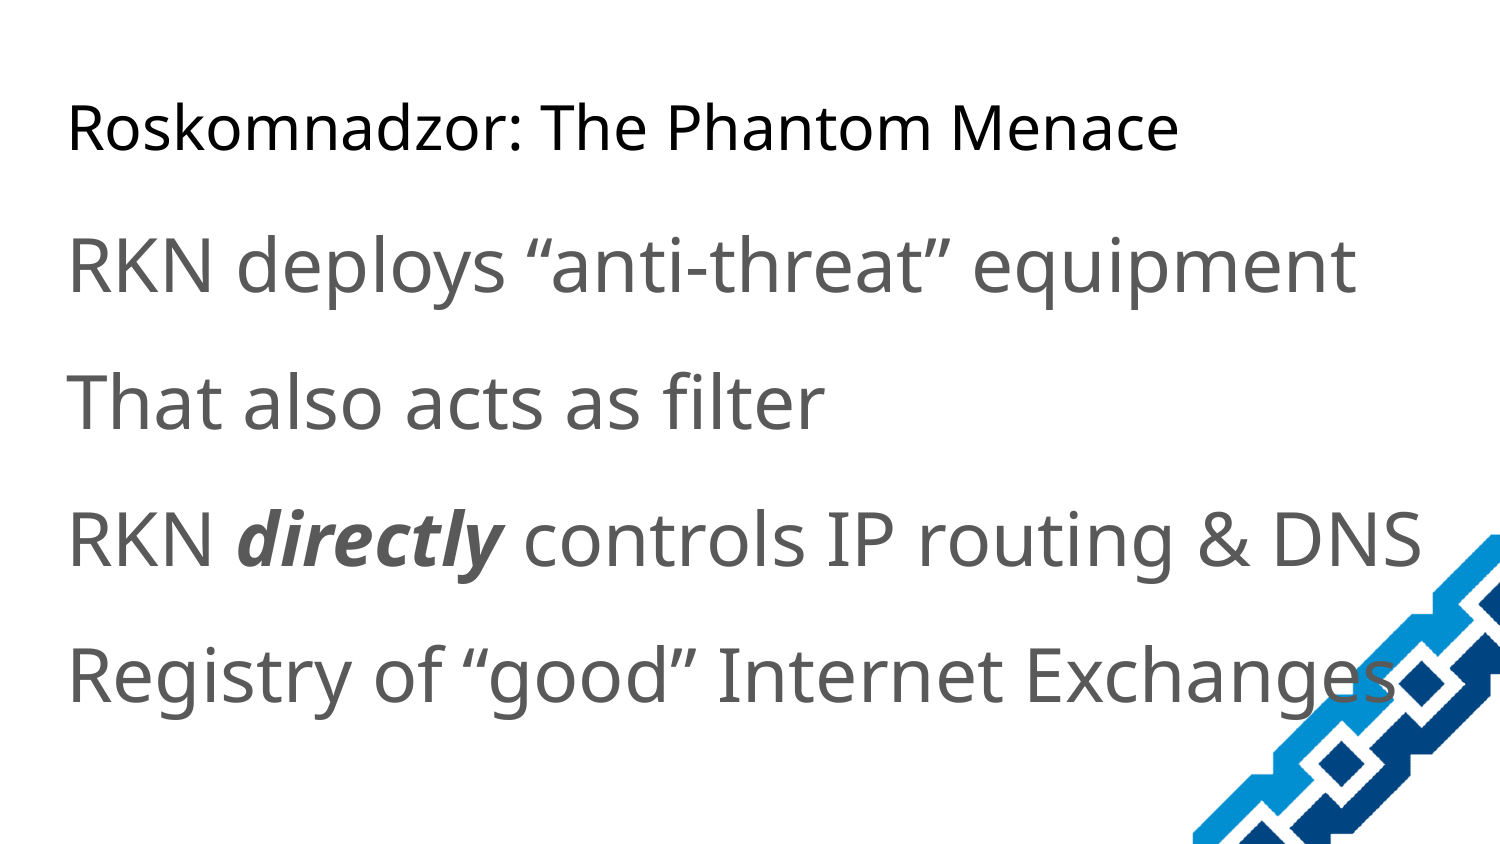

# Roskomnadzor: The Phantom Menace
RKN deploys “anti-threat” equipment
That also acts as filter
RKN directly controls IP routing & DNS
Registry of “good” Internet Exchanges